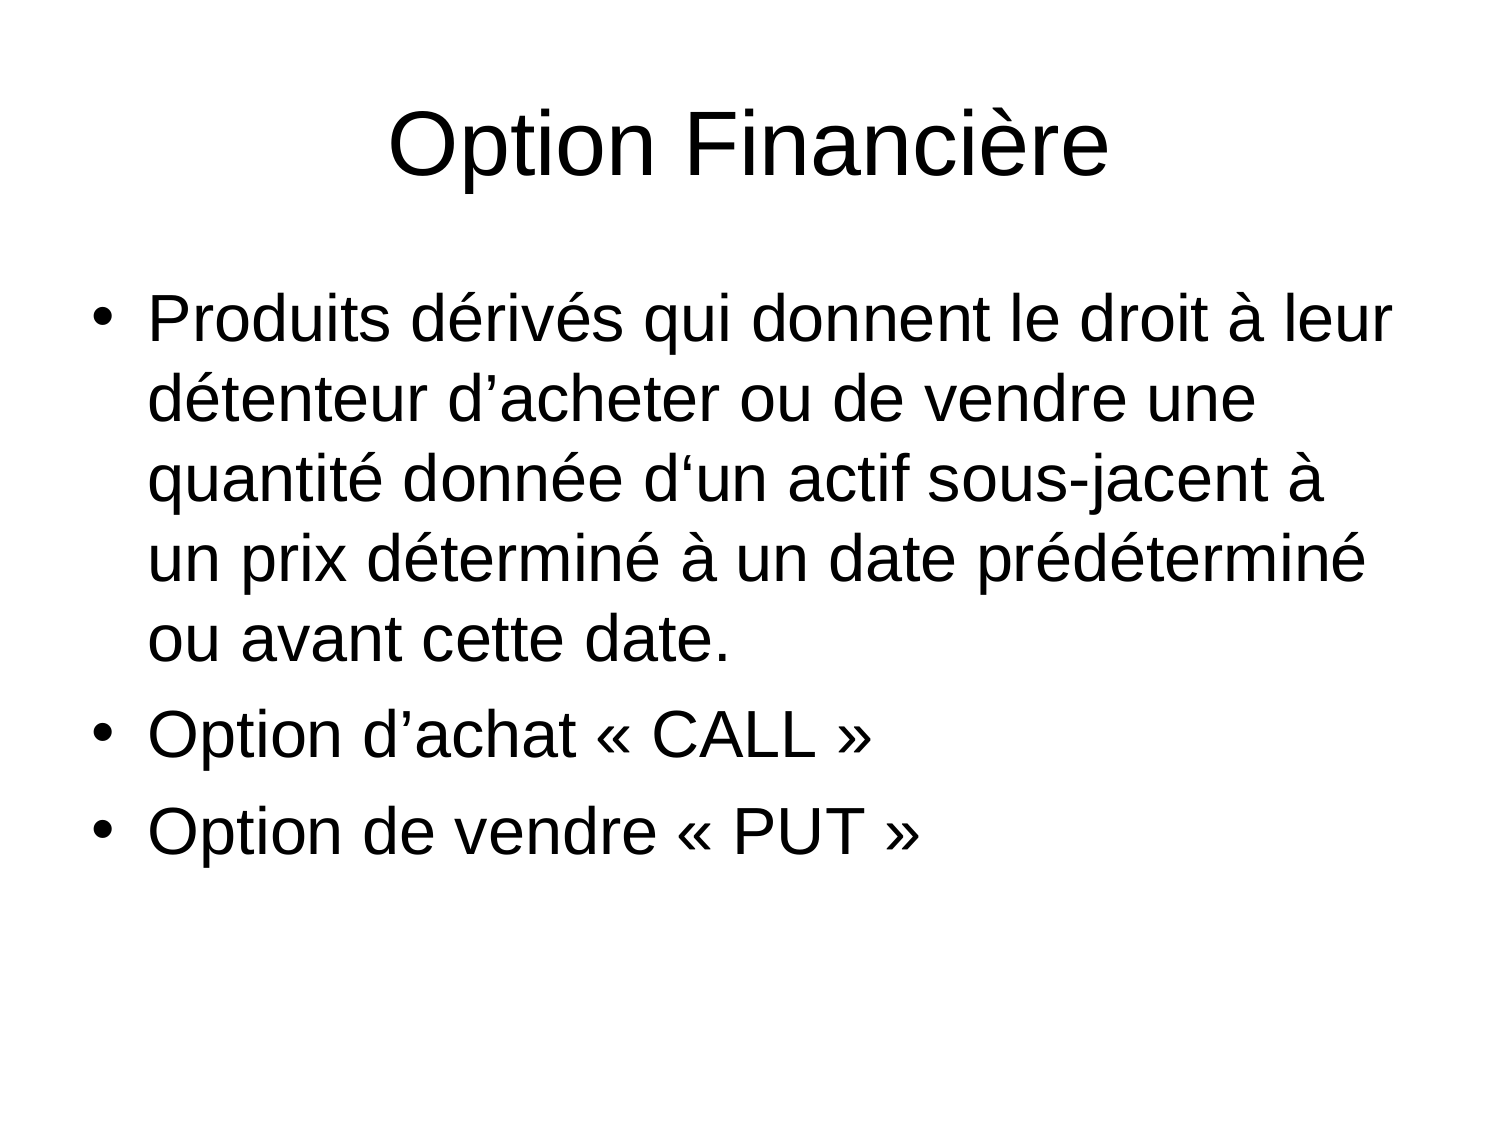

# Option Financière
Produits dérivés qui donnent le droit à leur détenteur d’acheter ou de vendre une quantité donnée d‘un actif sous-jacent à un prix déterminé à un date prédéterminé ou avant cette date.
Option d’achat « CALL »
Option de vendre « PUT »